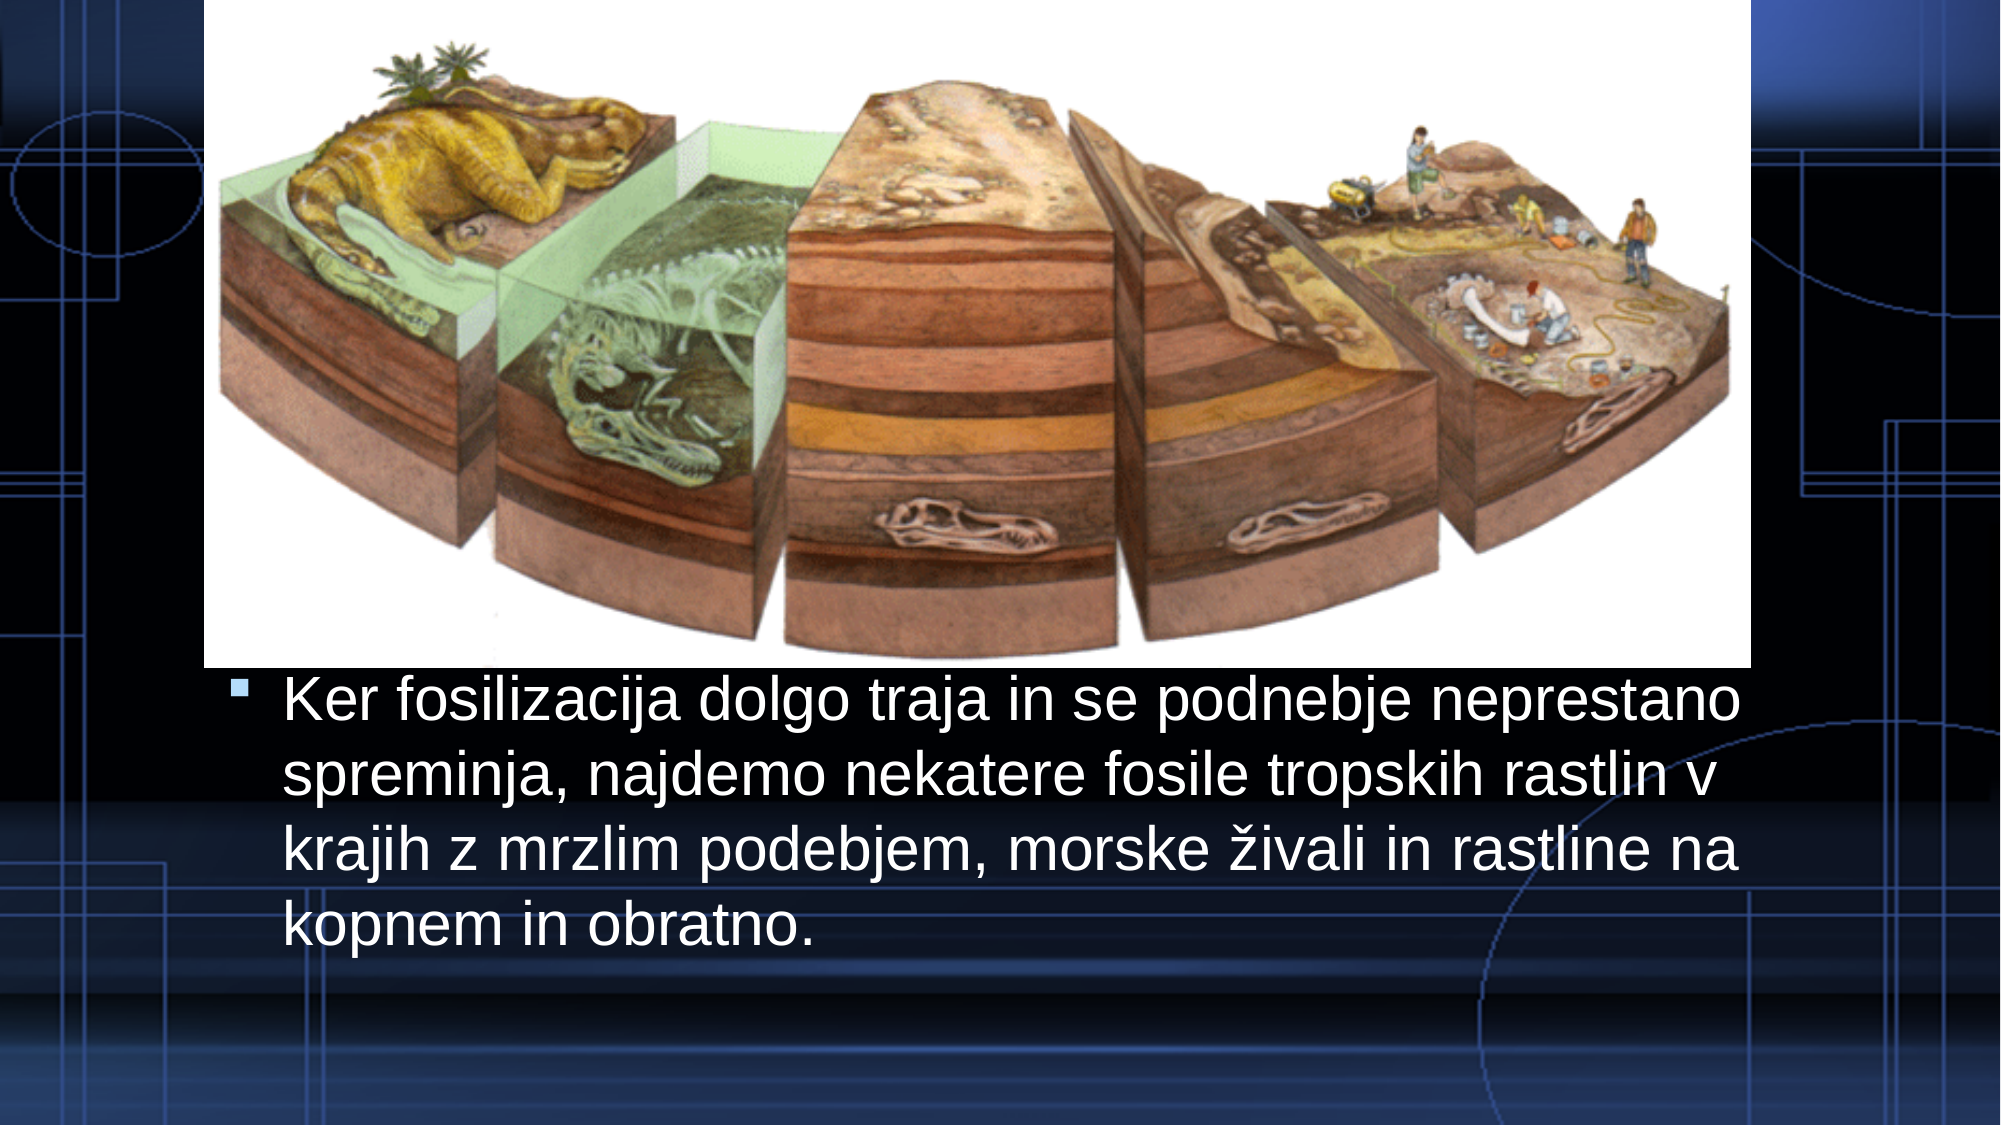

# SPREMINJANJE V KAMNINO
Takemu pojavu pravimo fosilizacija ali okamnitev
Začne se, ko pesek ali mulj prekrije mrtev organizem.
 Mehki deli telesa zgnijejo ali strohnijo, trdi deli pa se
 fosilizirajo
Ker fosilizacija dolgo traja in se podnebje neprestano spreminja, najdemo nekatere fosile tropskih rastlin v krajih z mrzlim podebjem, morske živali in rastline na kopnem in obratno.